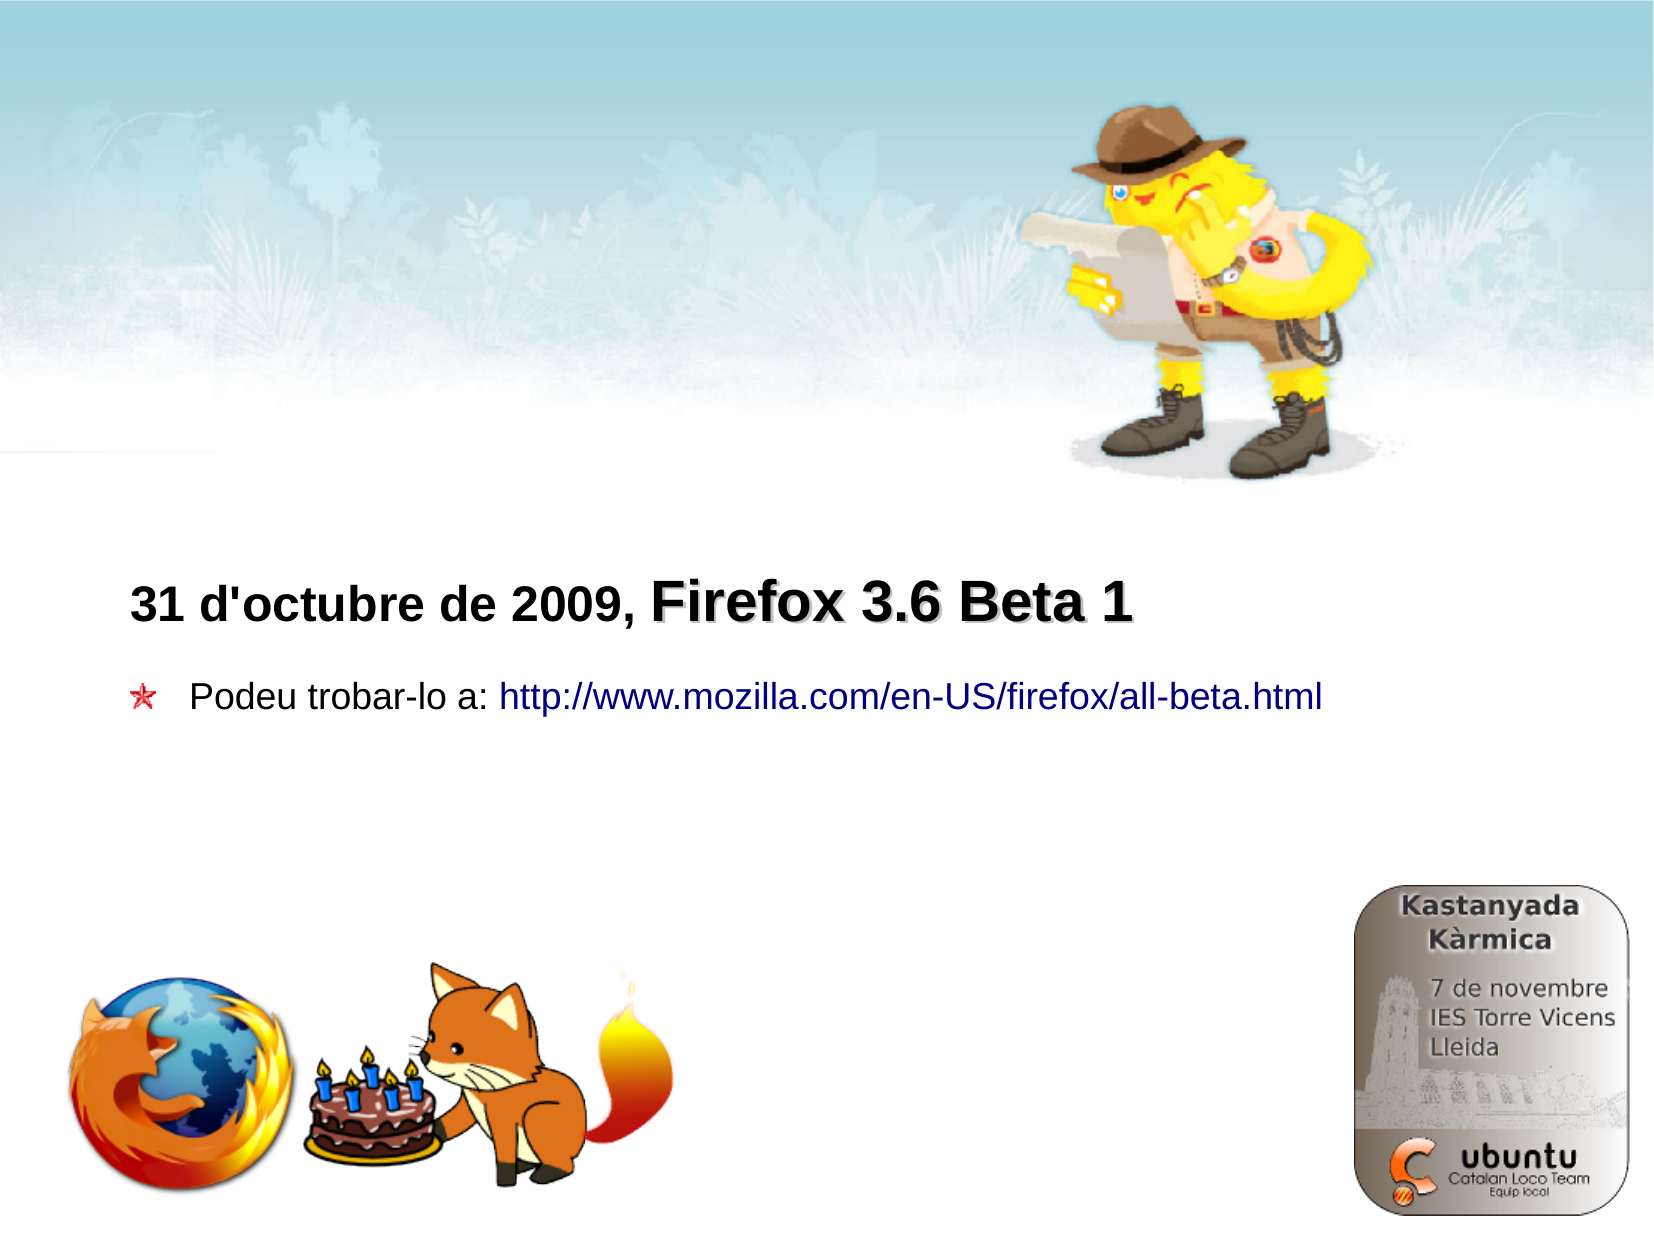

31 d'octubre de 2009, Firefox 3.6 Beta 1
Podeu trobar-lo a: http://www.mozilla.com/en-US/firefox/all-beta.html